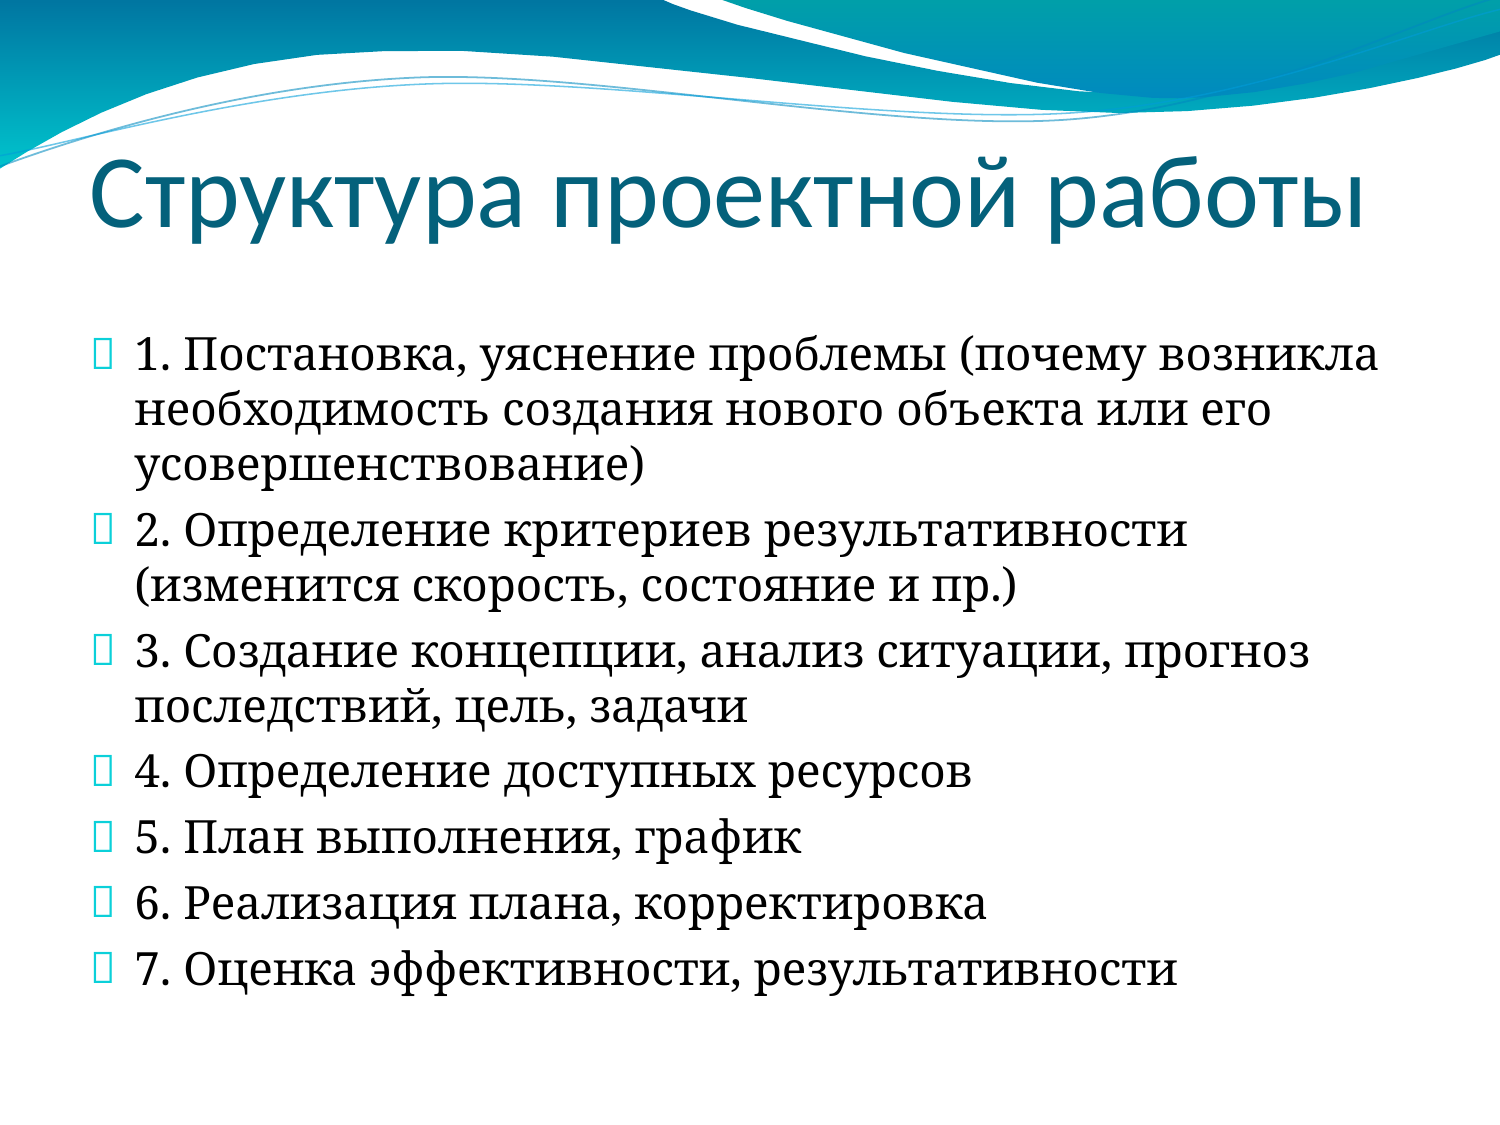

# Структура проектной работы
1. Постановка, уяснение проблемы (почему возникла необходимость создания нового объекта или его усовершенствование)
2. Определение критериев результативности (изменится скорость, состояние и пр.)
3. Создание концепции, анализ ситуации, прогноз последствий, цель, задачи
4. Определение доступных ресурсов
5. План выполнения, график
6. Реализация плана, корректировка
7. Оценка эффективности, результативности